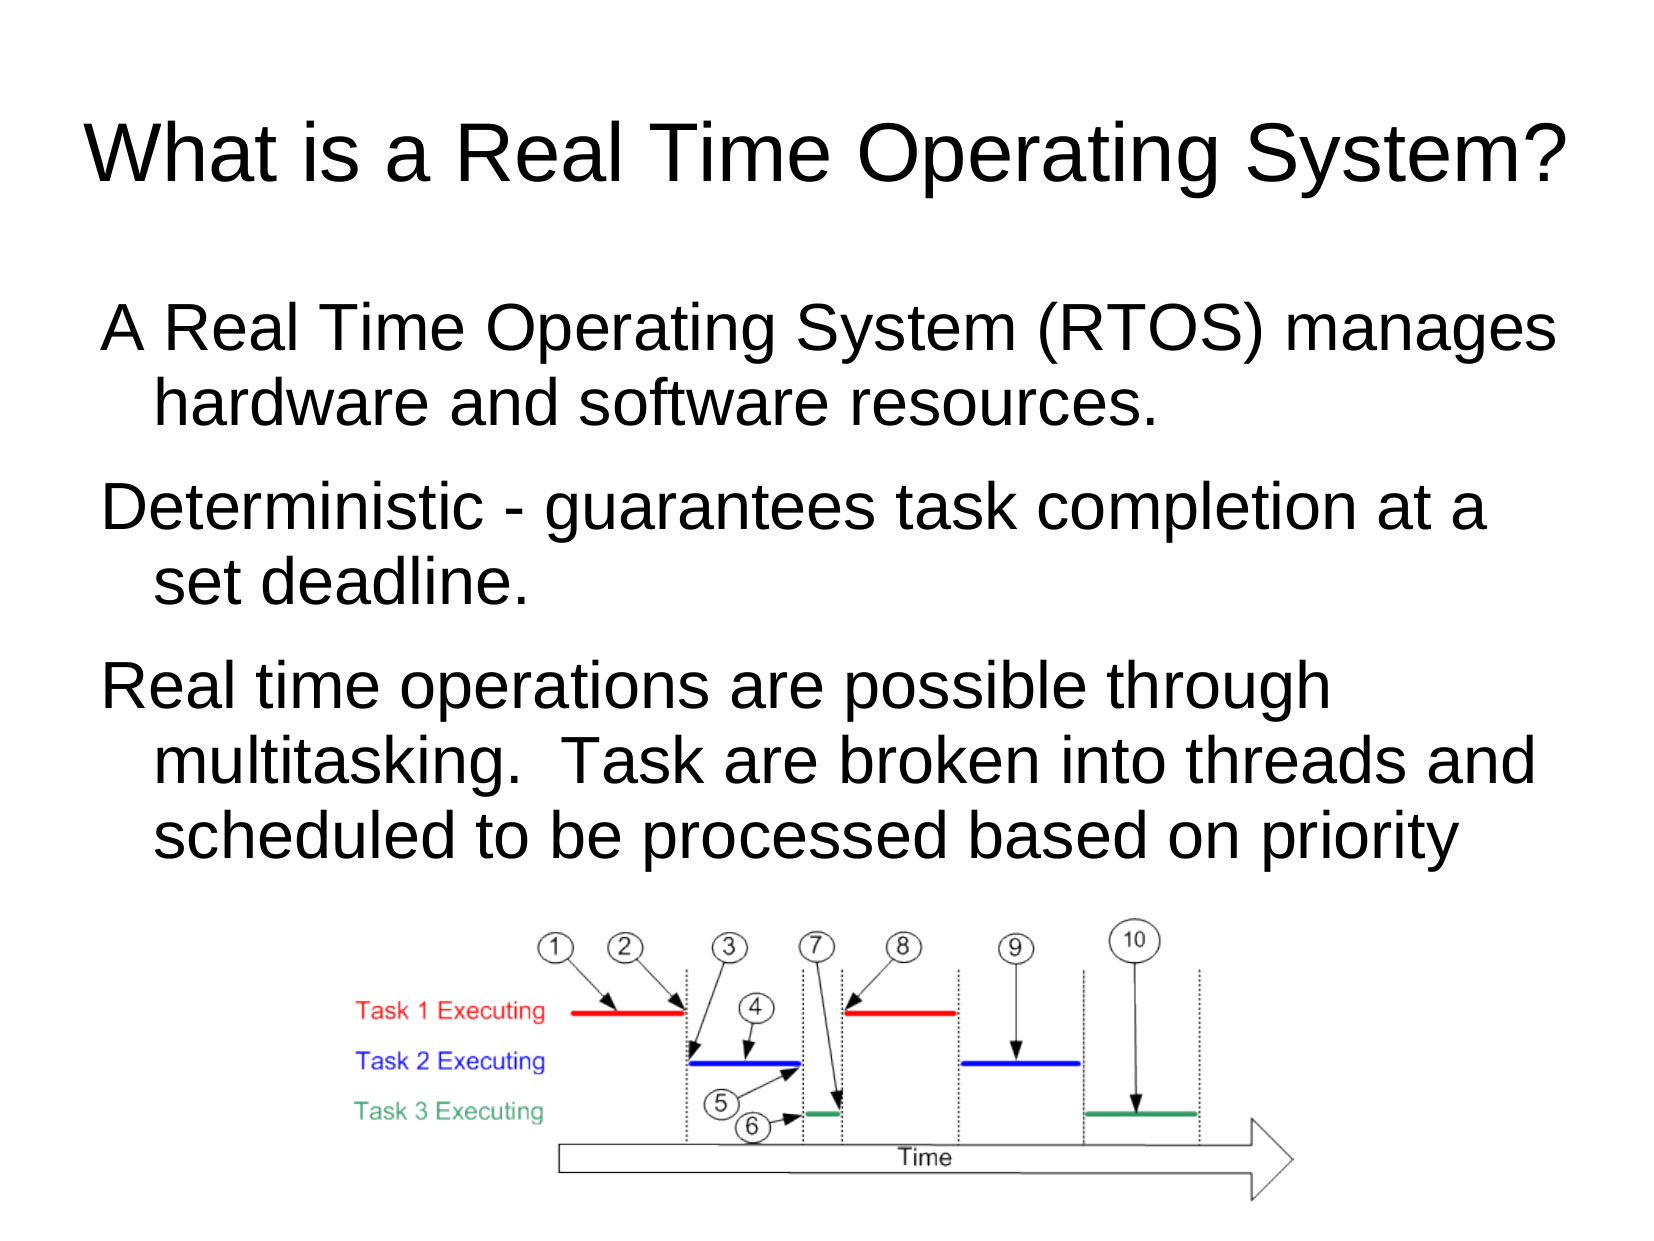

# What is a Real Time Operating System?
A Real Time Operating System (RTOS) manages hardware and software resources.
Deterministic - guarantees task completion at a set deadline.
Real time operations are possible through multitasking. Task are broken into threads and scheduled to be processed based on priority